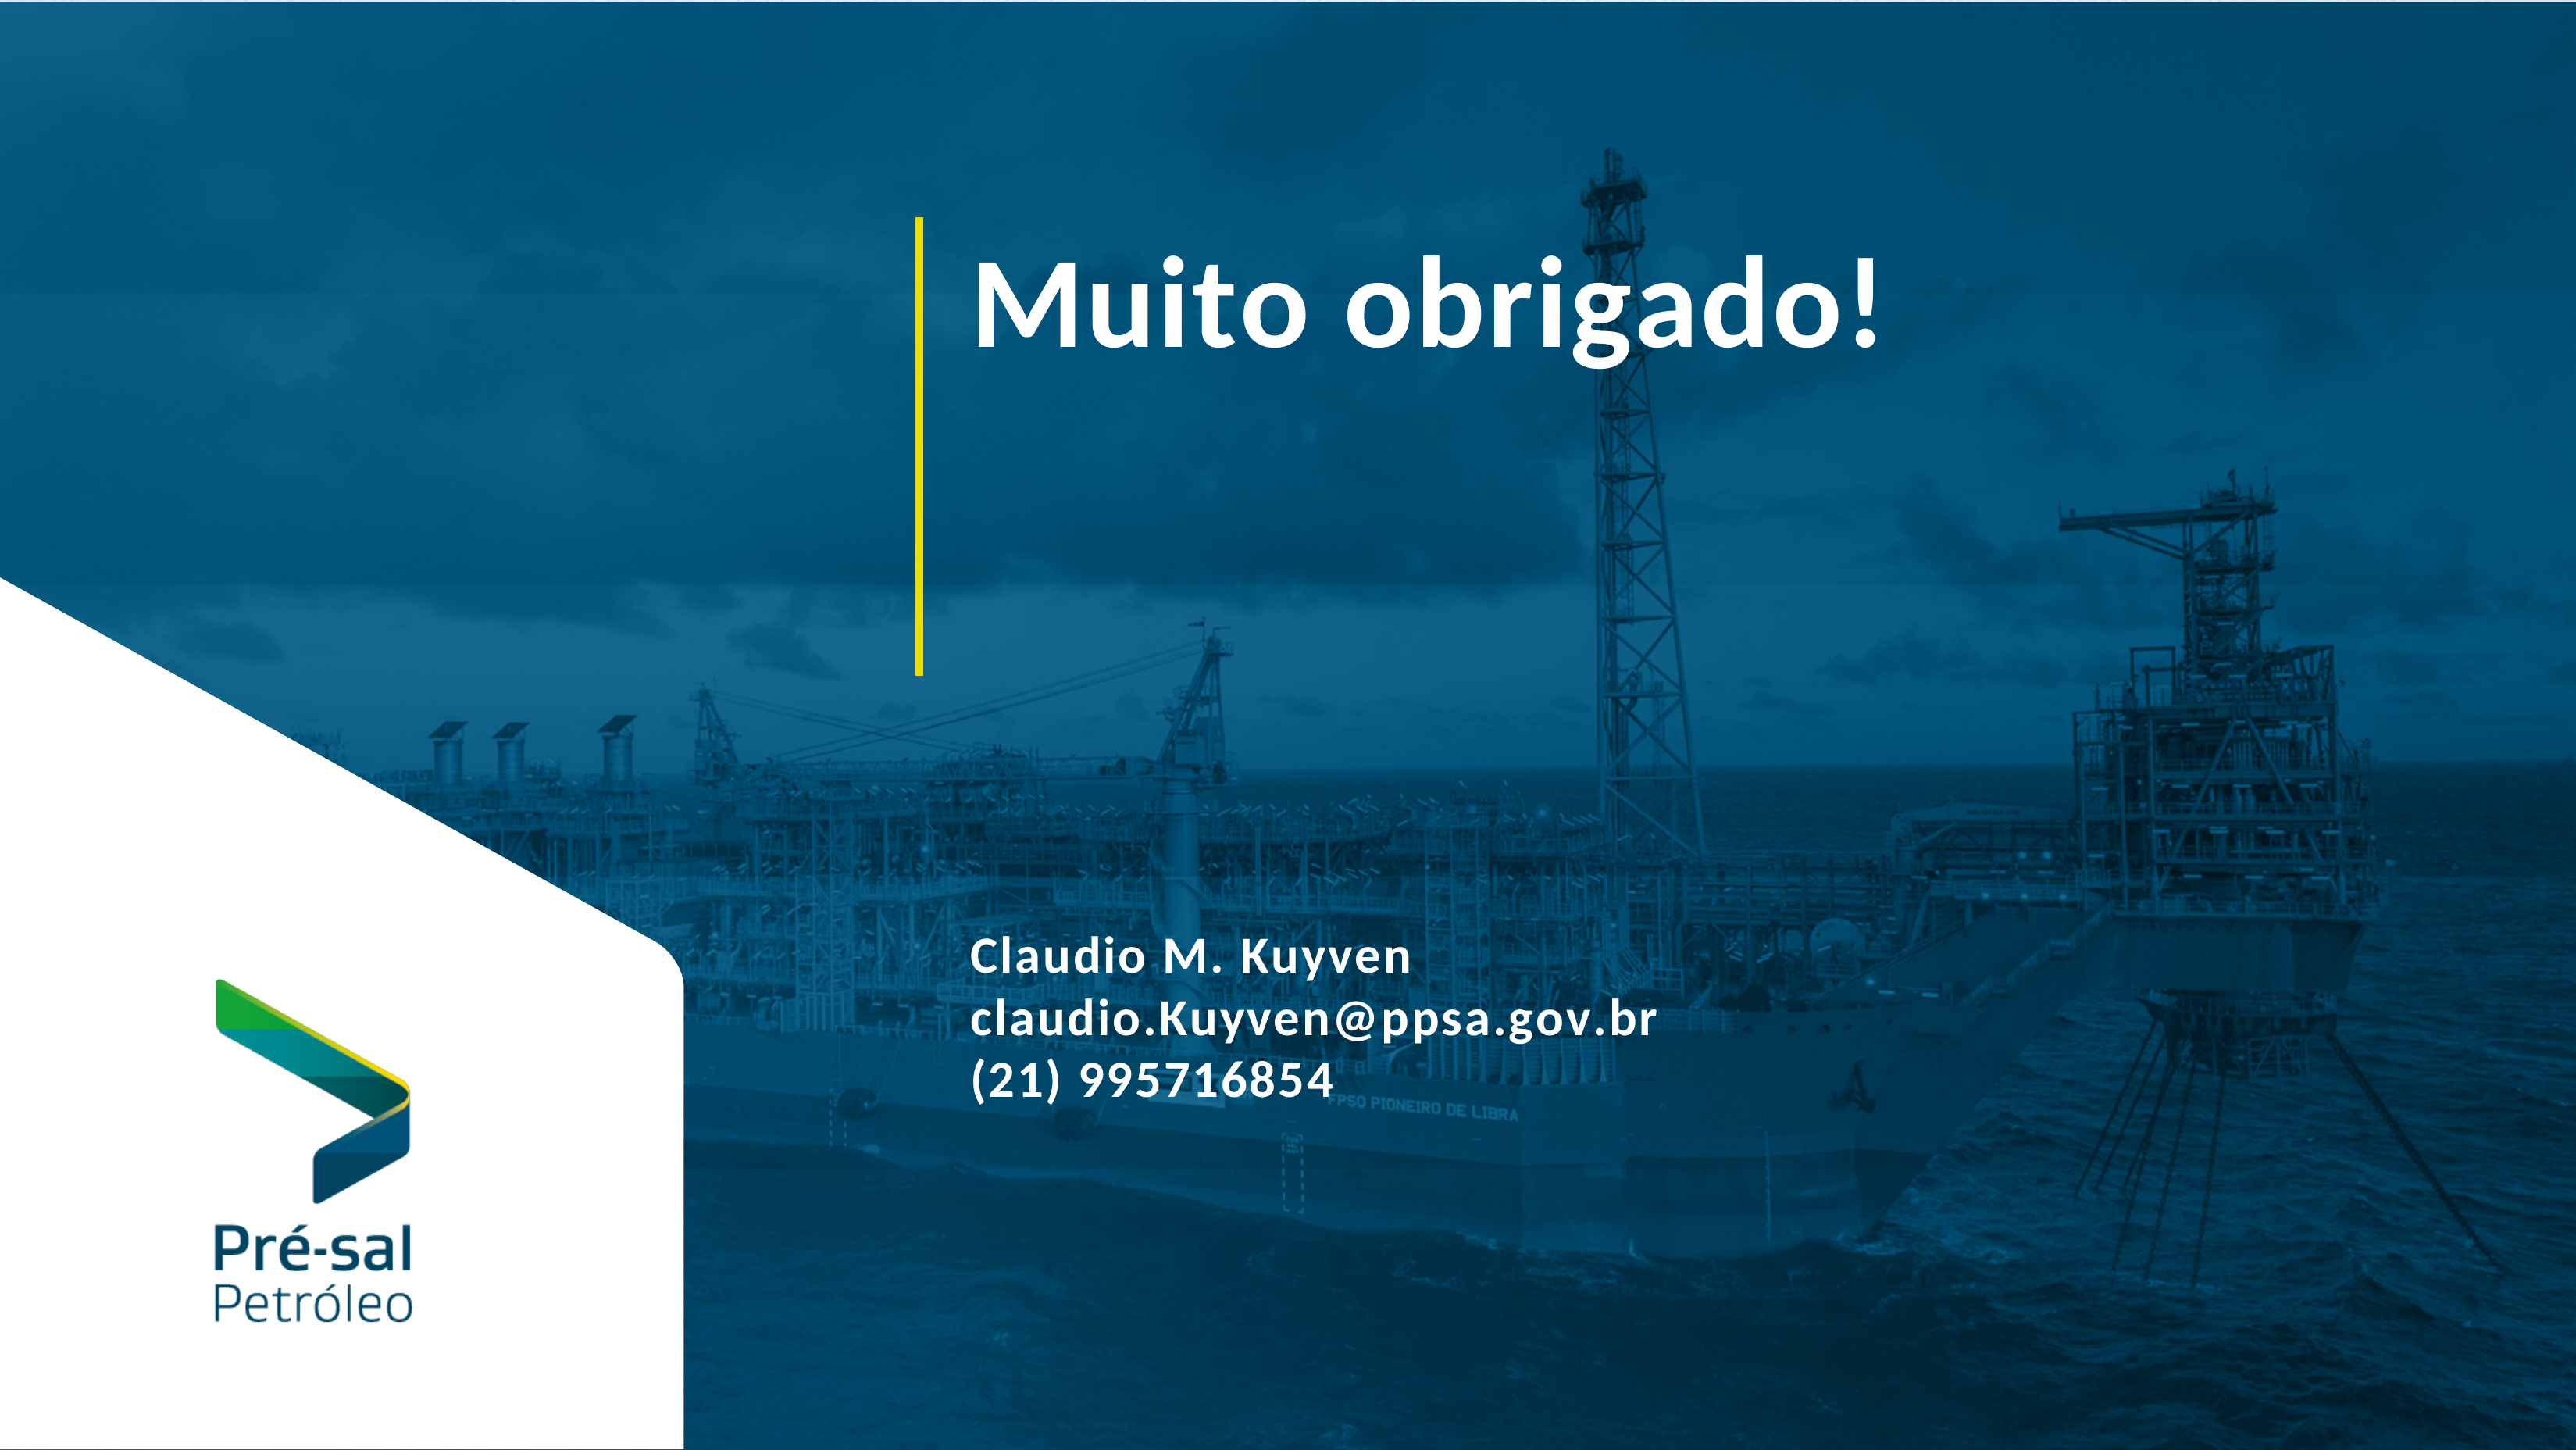

Muito obrigado!
Claudio M. Kuyven
claudio.Kuyven@ppsa.gov.br
(21) 995716854